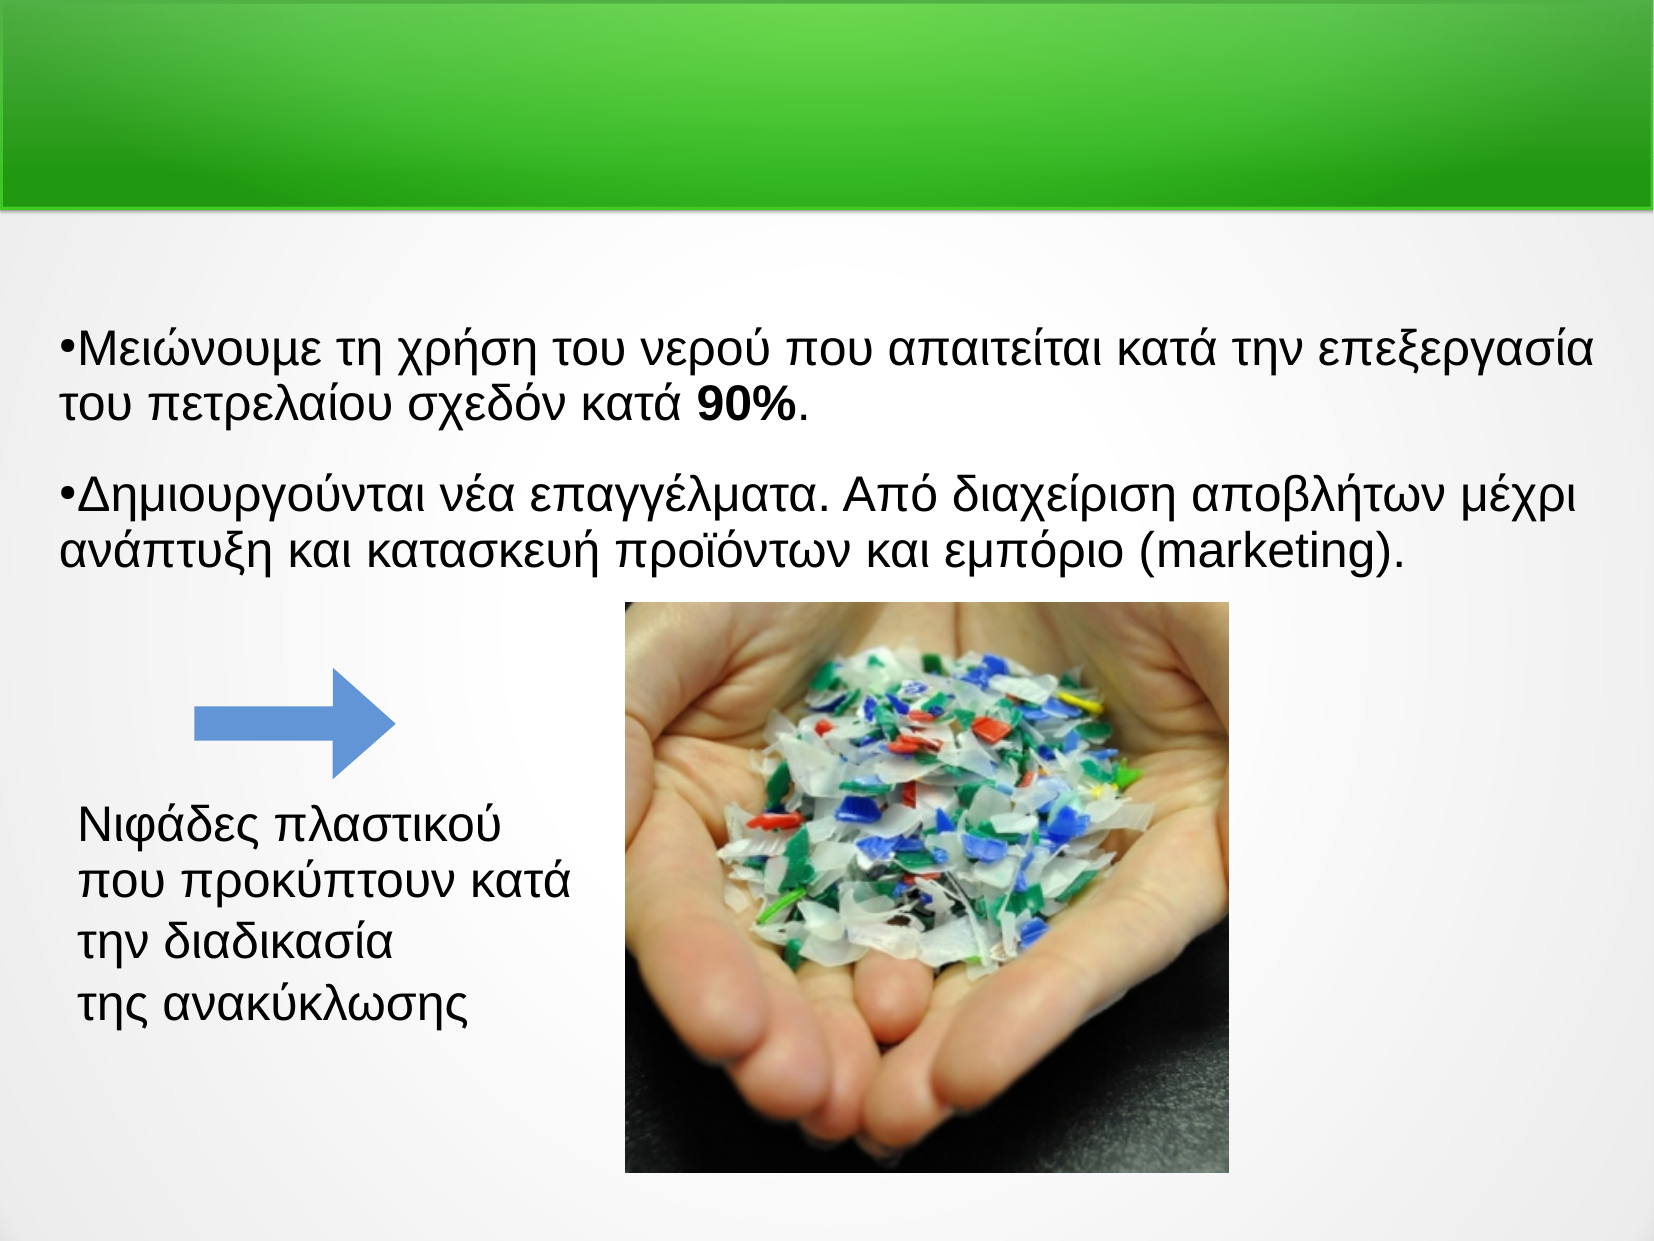

# Μειώνουµε τη χρήση του νερού που απαιτείται κατά την επεξεργασία του πετρελαίου σχεδόν κατά 90%.
Δημιουργούνται νέα επαγγέλματα. Από διαχείριση αποβλήτων μέχρι ανάπτυξη και κατασκευή προϊόντων και εμπόριο (marketing).
Νιφάδες πλαστικού
που προκύπτουν κατά
την διαδικασία
της ανακύκλωσης